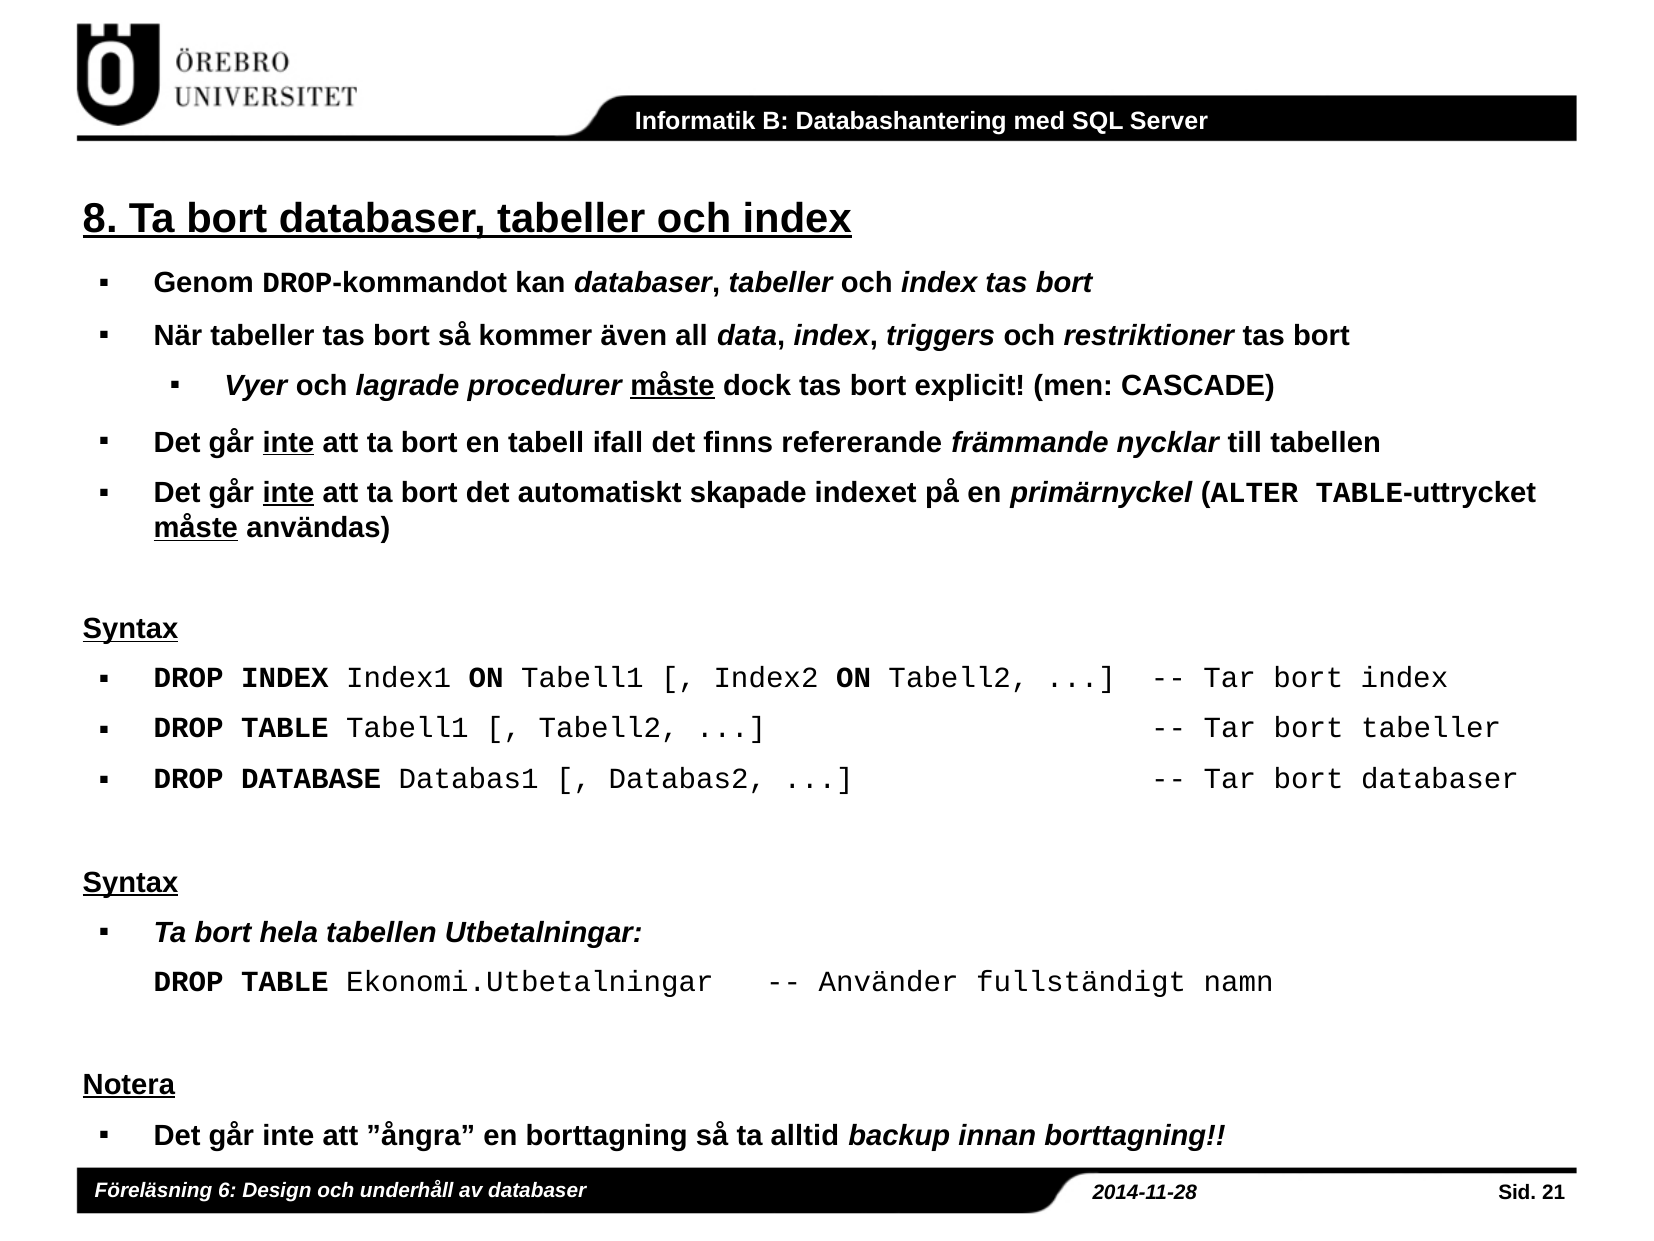

# 8. Ta bort databaser, tabeller och index
Genom DROP-kommandot kan databaser, tabeller och index tas bort
När tabeller tas bort så kommer även all data, index, triggers och restriktioner tas bort
Vyer och lagrade procedurer måste dock tas bort explicit! (men: CASCADE)
Det går inte att ta bort en tabell ifall det finns refererande främmande nycklar till tabellen
Det går inte att ta bort det automatiskt skapade indexet på en primärnyckel (ALTER TABLE-uttrycket måste användas)
Syntax
DROP INDEX Index1 ON Tabell1 [, Index2 ON Tabell2, ...] -- Tar bort index
DROP TABLE Tabell1 [, Tabell2, ...] -- Tar bort tabeller
DROP DATABASE Databas1 [, Databas2, ...] -- Tar bort databaser
Syntax
Ta bort hela tabellen Utbetalningar:
DROP TABLE Ekonomi.Utbetalningar -- Använder fullständigt namn
Notera
Det går inte att ”ångra” en borttagning så ta alltid backup innan borttagning!!
Föreläsning 6: Design och underhåll av databaser
2014-11-28
21